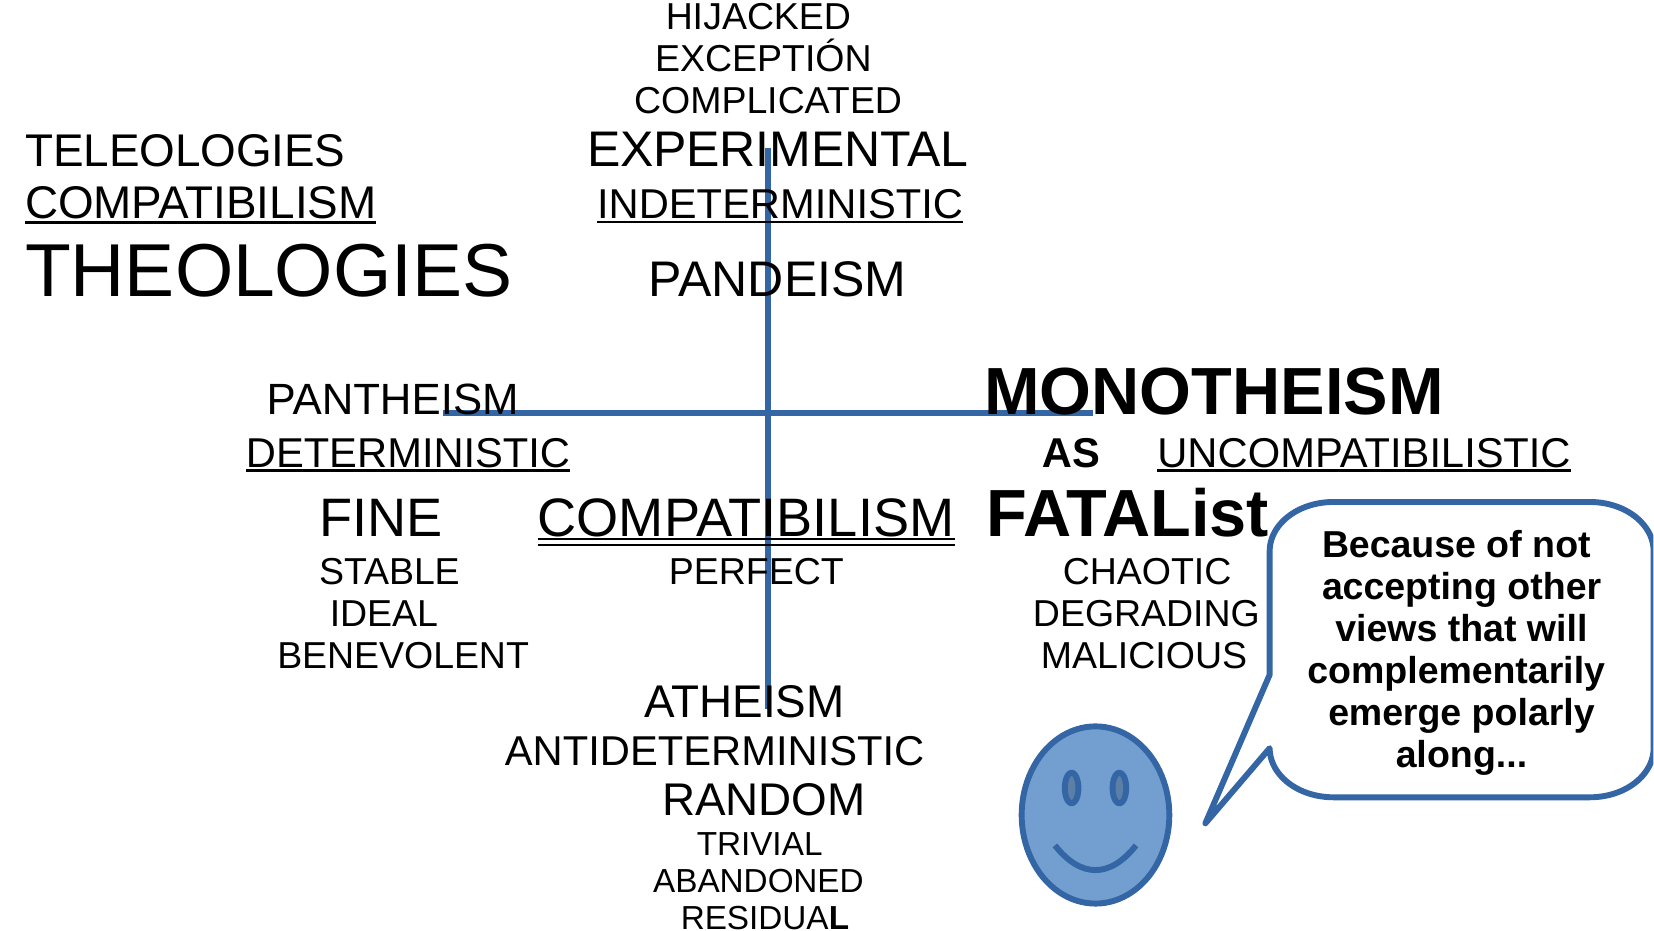

HIJACKED
 EXCEPTIÓN
 COMPLICATED
 TELEOLOGIES EXPERIMENTAL
 COMPATIBILISM INDETERMINISTIC
 THEOLOGIES PANDEISM
 PANTHEISM MONOTHEISM DETERMINISTIC AS UNCOMPATIBILISTIC
 FINE COMPATIBILISM FATAList
 STABLE PERFECT CHAOTIC
 IDEAL DEGRADING
 BENEVOLENT MALICIOUS ATHEISM
 ANTIDETERMINISTIC
 RANDOM TRIVIAL
 ABANDONED
 RESIDUAL
Because of not accepting other views that will complementarily emerge polarly along...